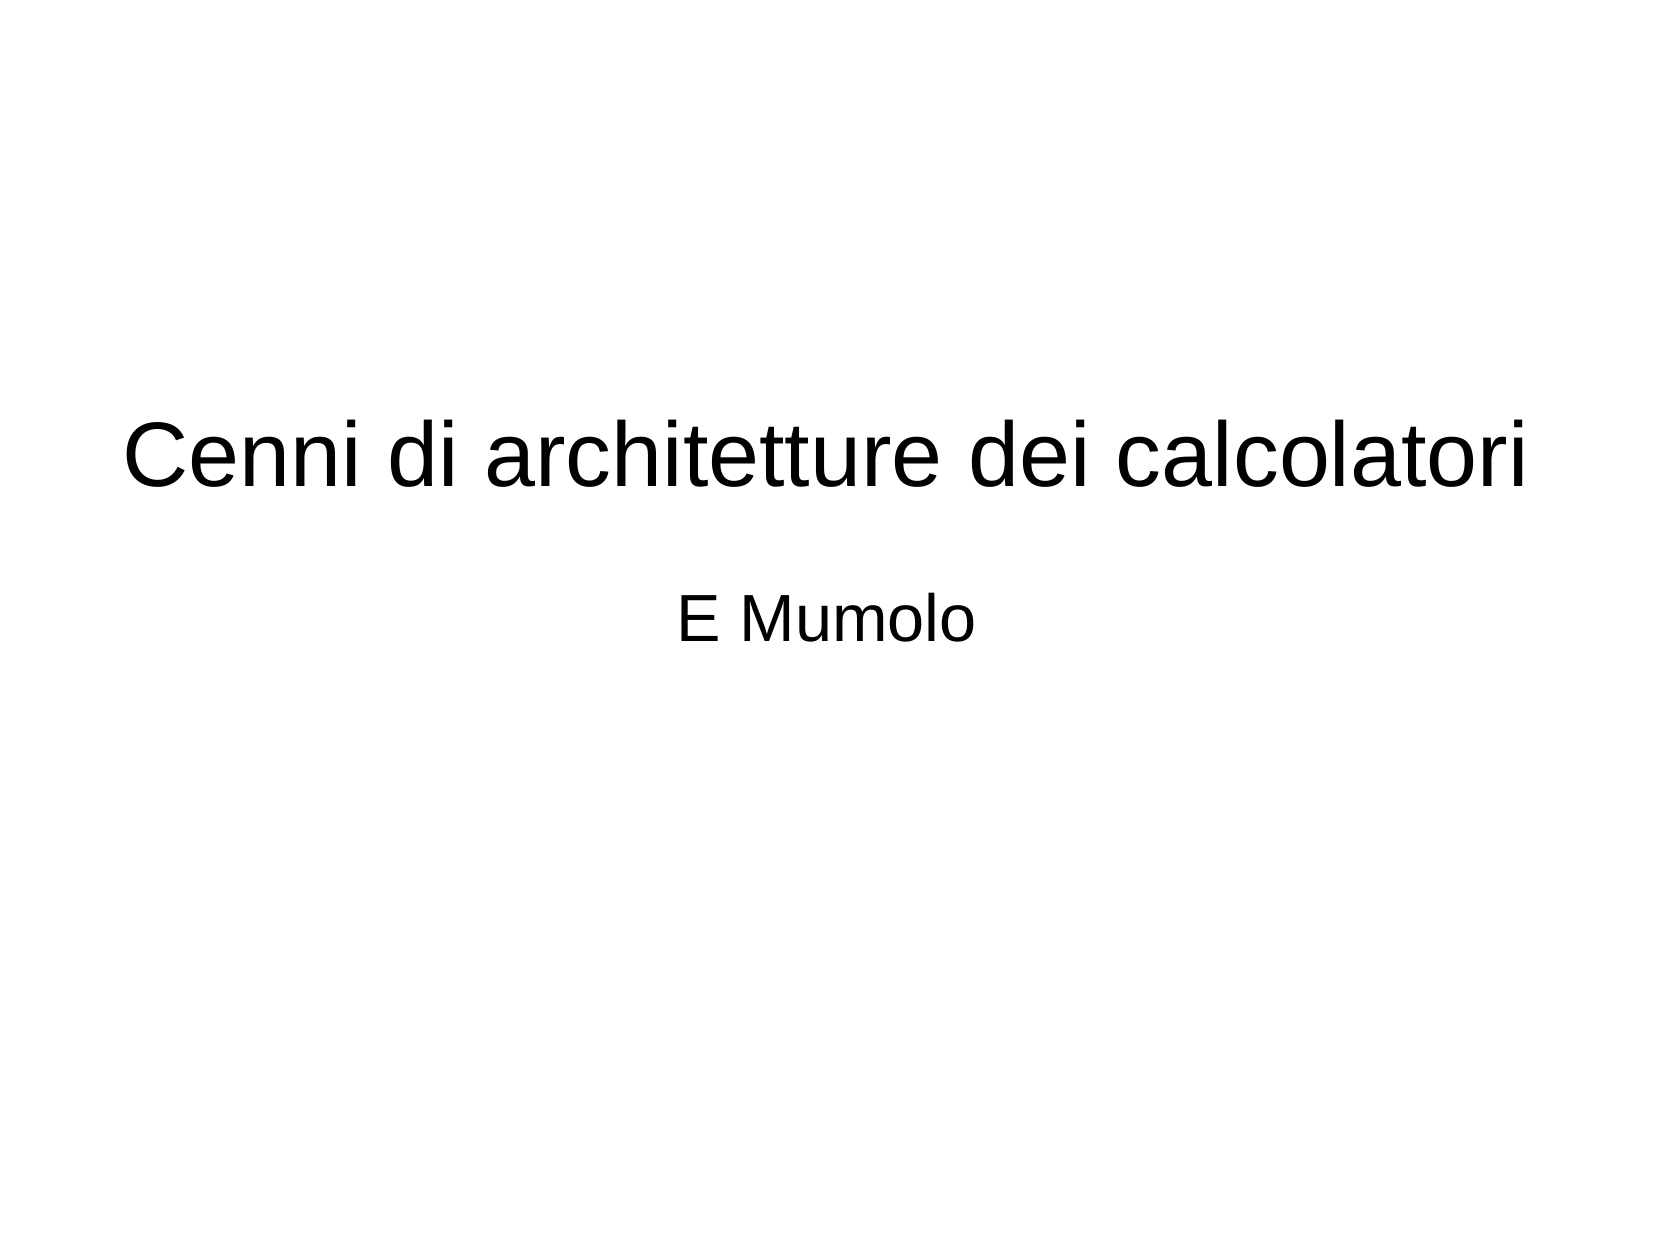

# Cenni di architetture dei calcolatori
E Mumolo